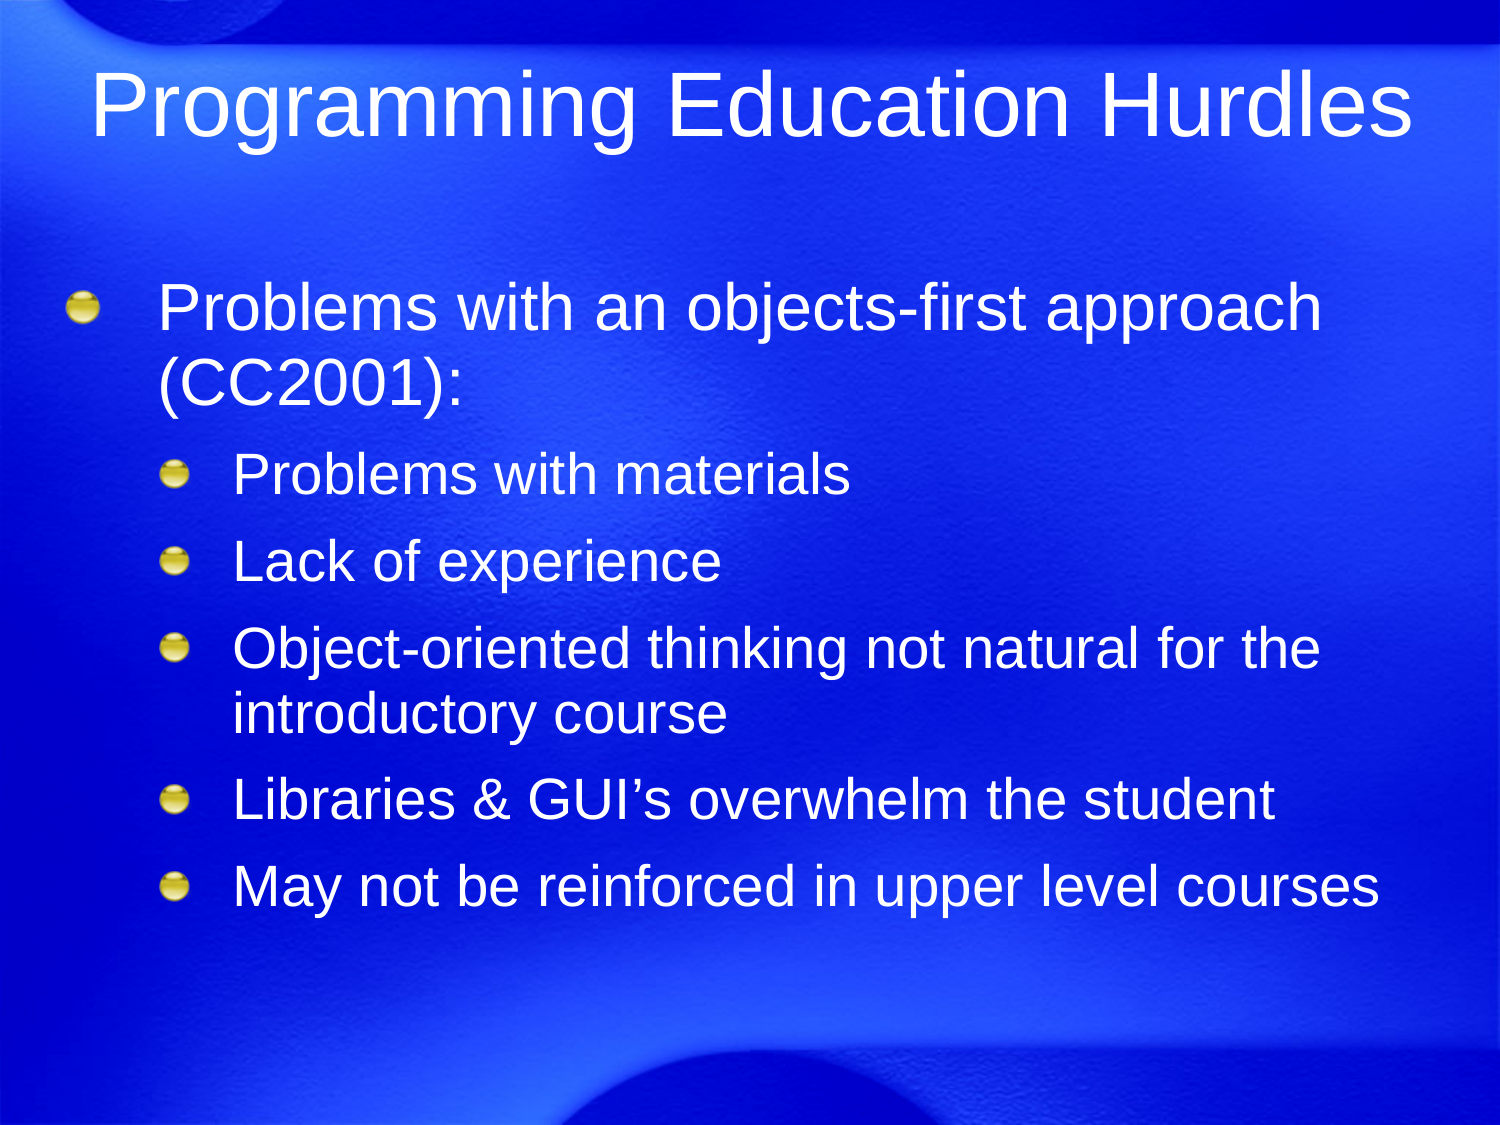

Programming Education Hurdles
# Problems with an objects-first approach (CC2001):
Problems with materials
Lack of experience
Object-oriented thinking not natural for the introductory course
Libraries & GUI’s overwhelm the student
May not be reinforced in upper level courses